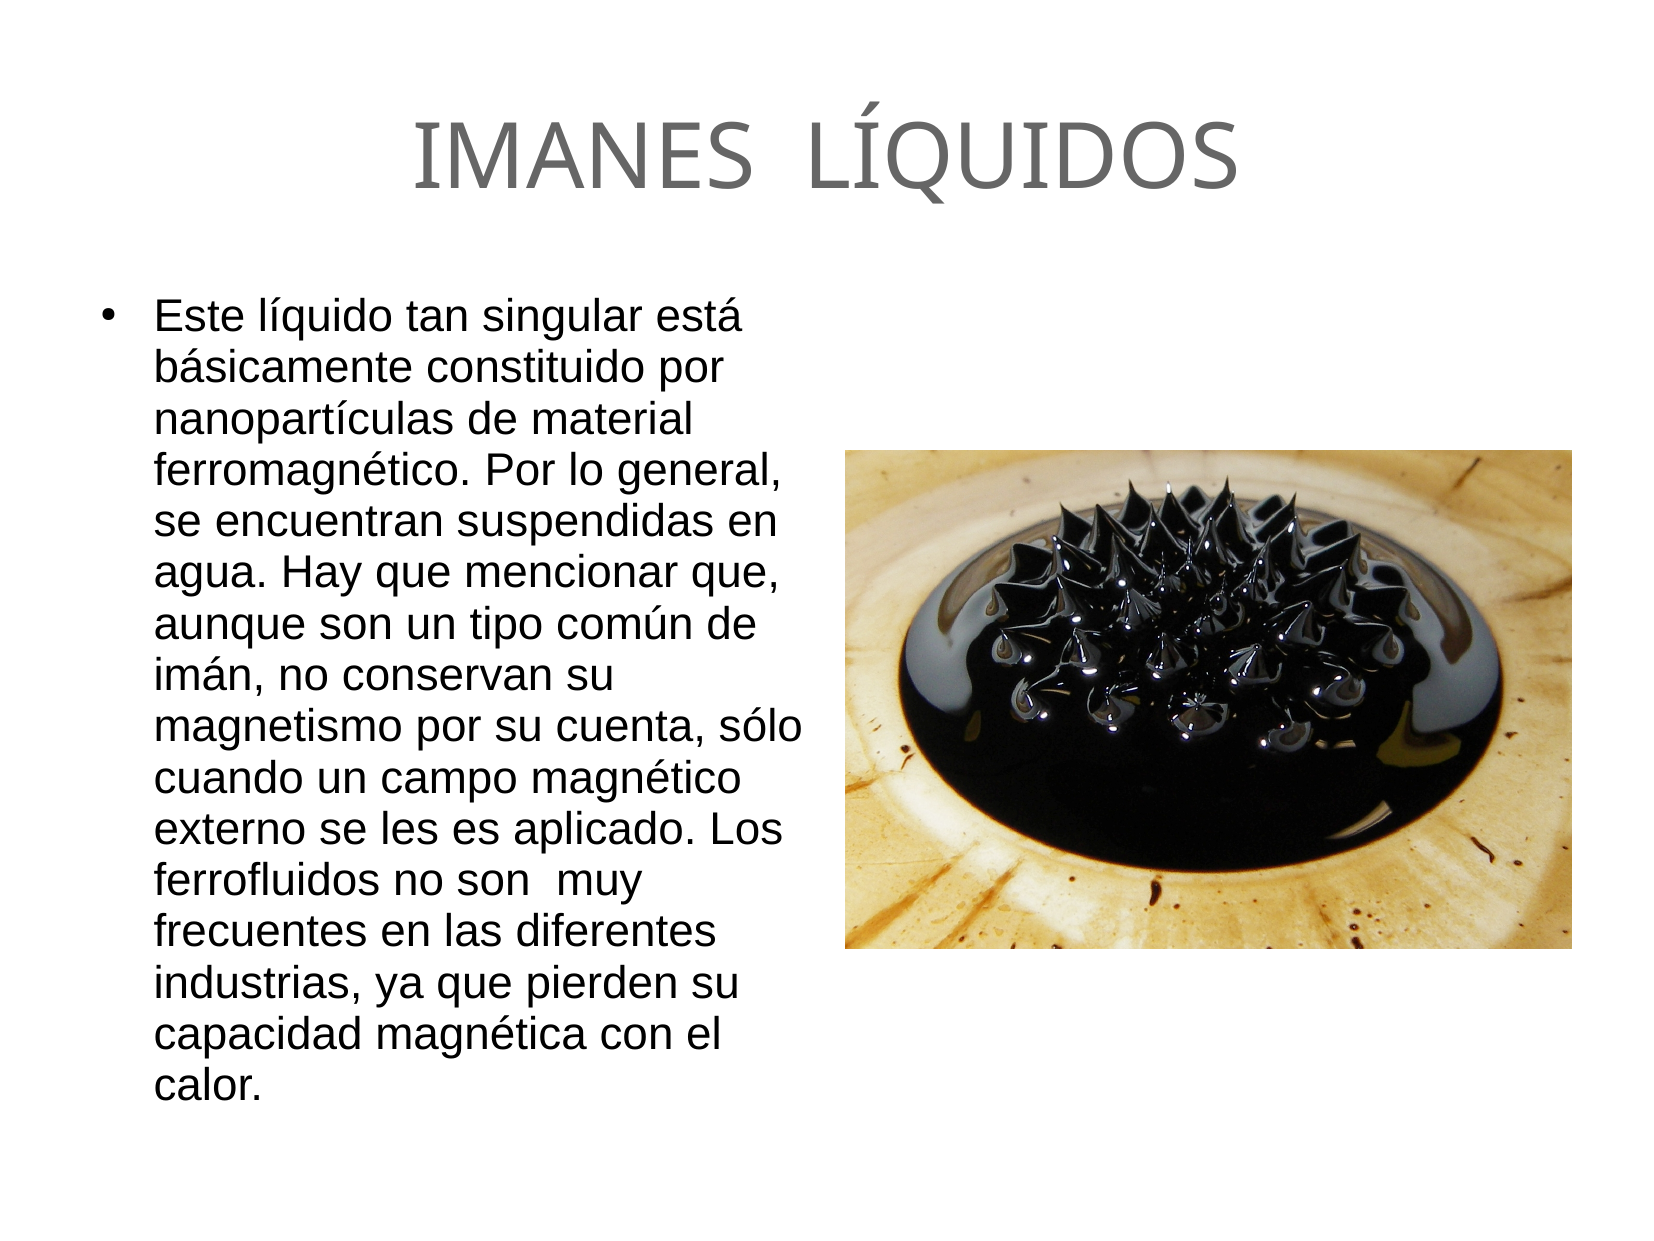

# IMANES LÍQUIDOS
Este líquido tan singular está básicamente constituido por nanopartículas de material ferromagnético. Por lo general, se encuentran suspendidas en agua. Hay que mencionar que, aunque son un tipo común de imán, no conservan su magnetismo por su cuenta, sólo cuando un campo magnético externo se les es aplicado. Los ferrofluidos no son muy frecuentes en las diferentes industrias, ya que pierden su capacidad magnética con el calor.